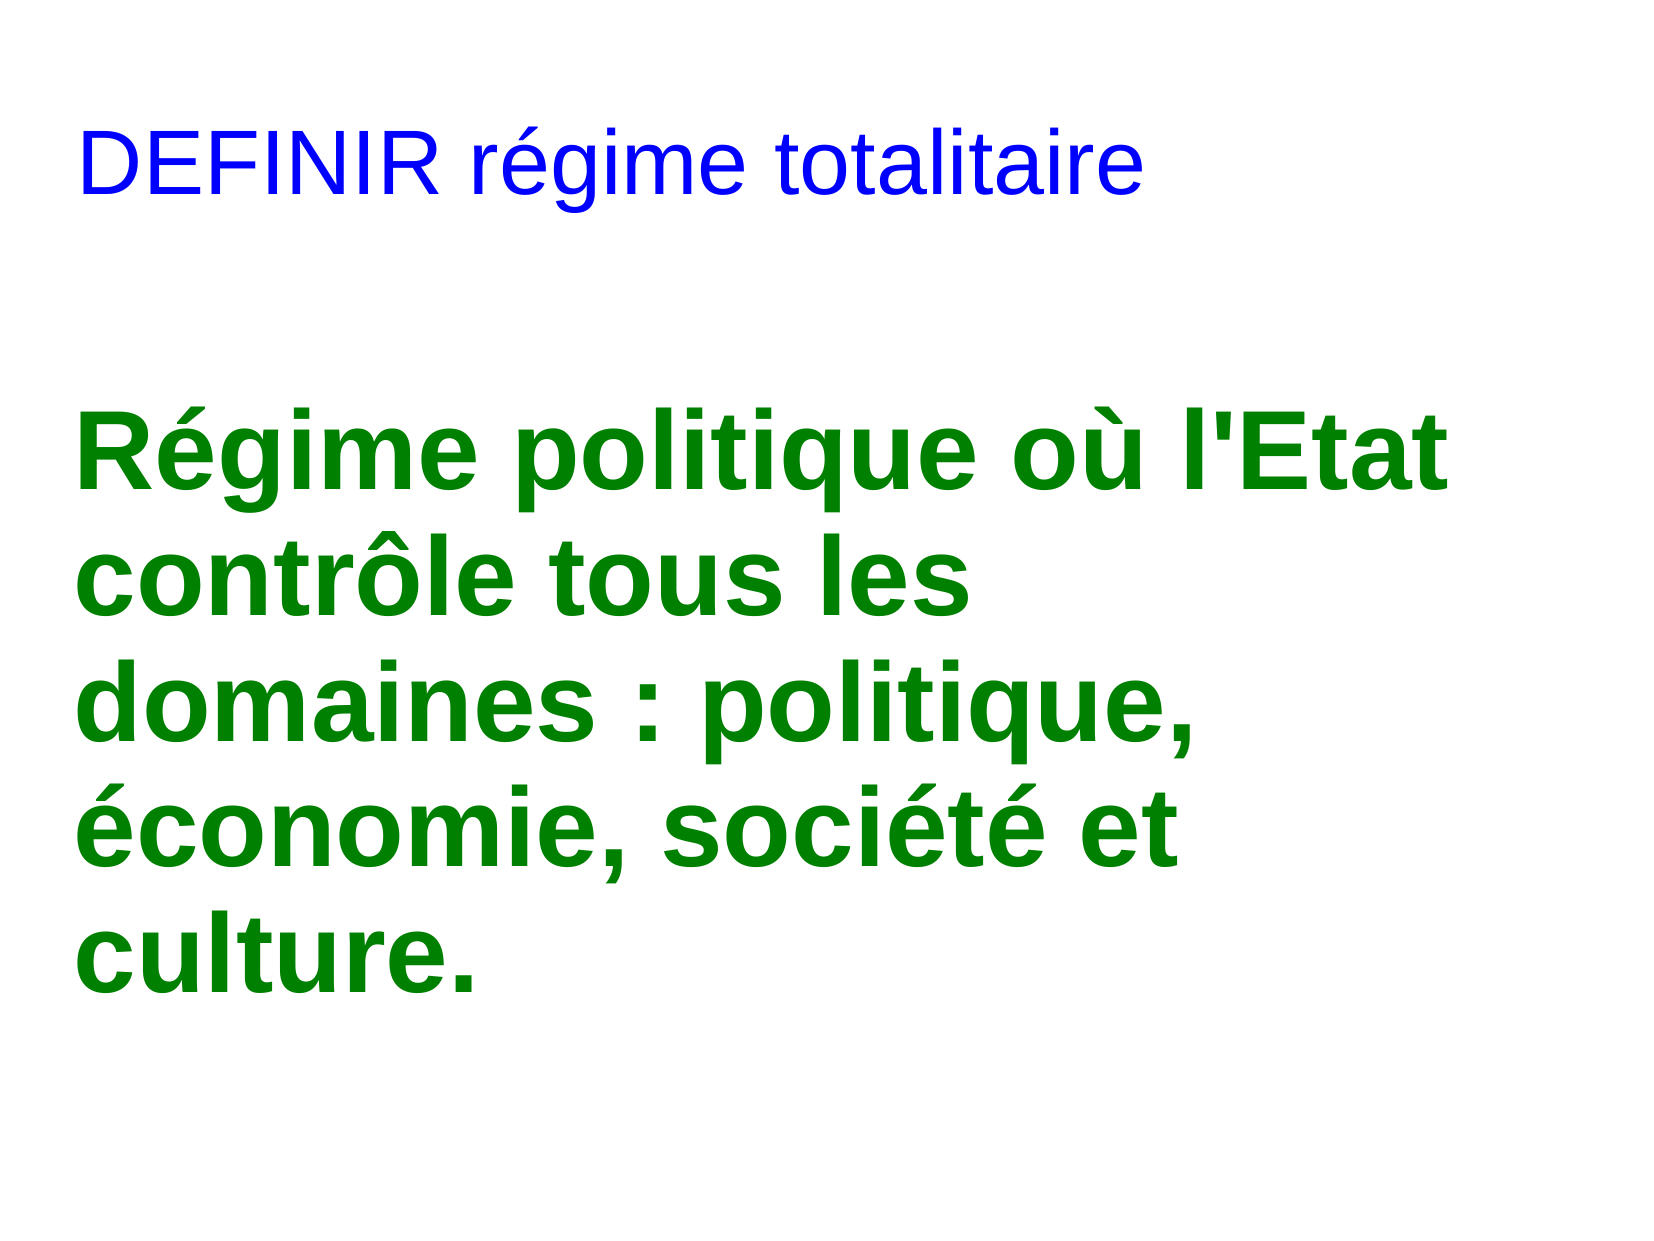

# DEFINIR régime totalitaire
Régime politique où l'Etat contrôle tous les domaines : politique, économie, société et culture.